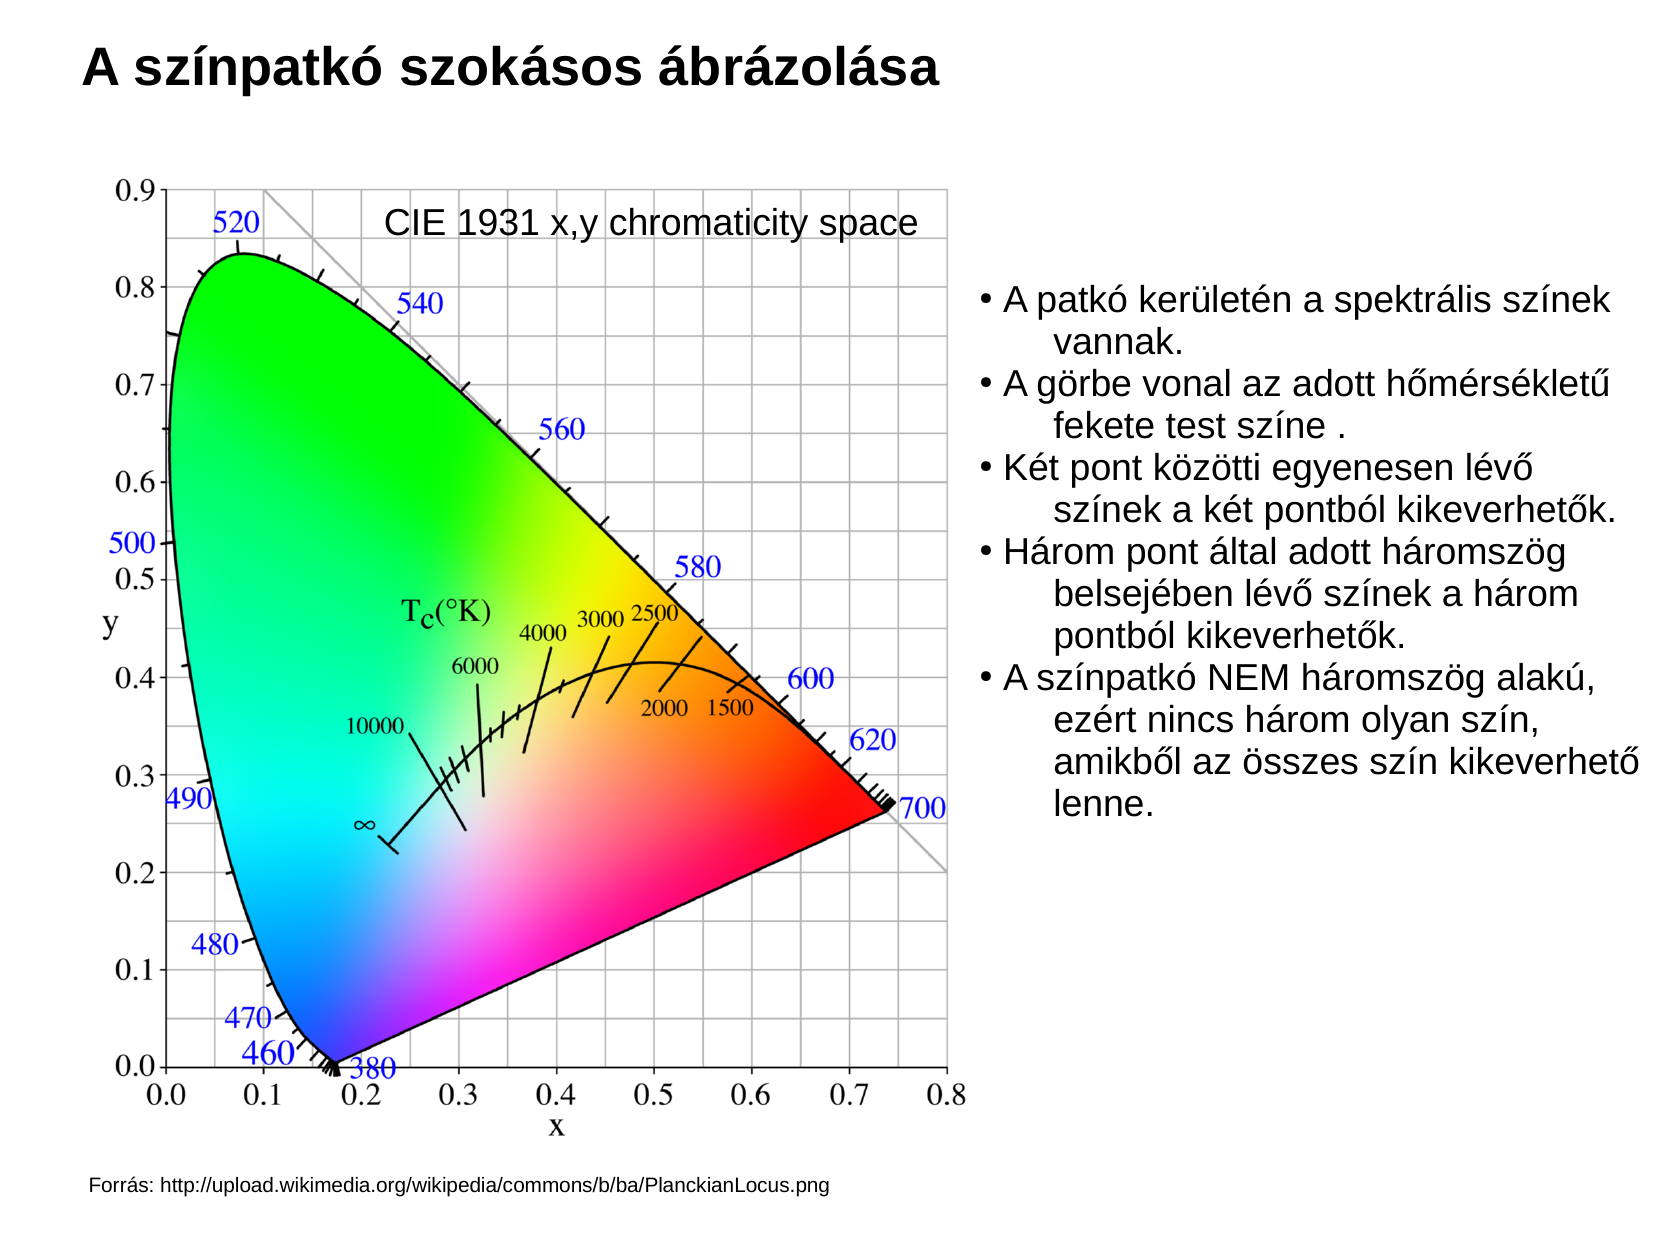

A színpatkó szokásos ábrázolása
CIE 1931 x,y chromaticity space
 A patkó kerületén a spektrális színek
	vannak.
 A görbe vonal az adott hőmérsékletű
	fekete test színe .
 Két pont közötti egyenesen lévő
	színek a két pontból kikeverhetők.
 Három pont által adott háromszög
	belsejében lévő színek a három
	pontból kikeverhetők.
 A színpatkó NEM háromszög alakú,
	ezért nincs három olyan szín,
	amikből az összes szín kikeverhető
	lenne.
Forrás: http://upload.wikimedia.org/wikipedia/commons/b/ba/PlanckianLocus.png